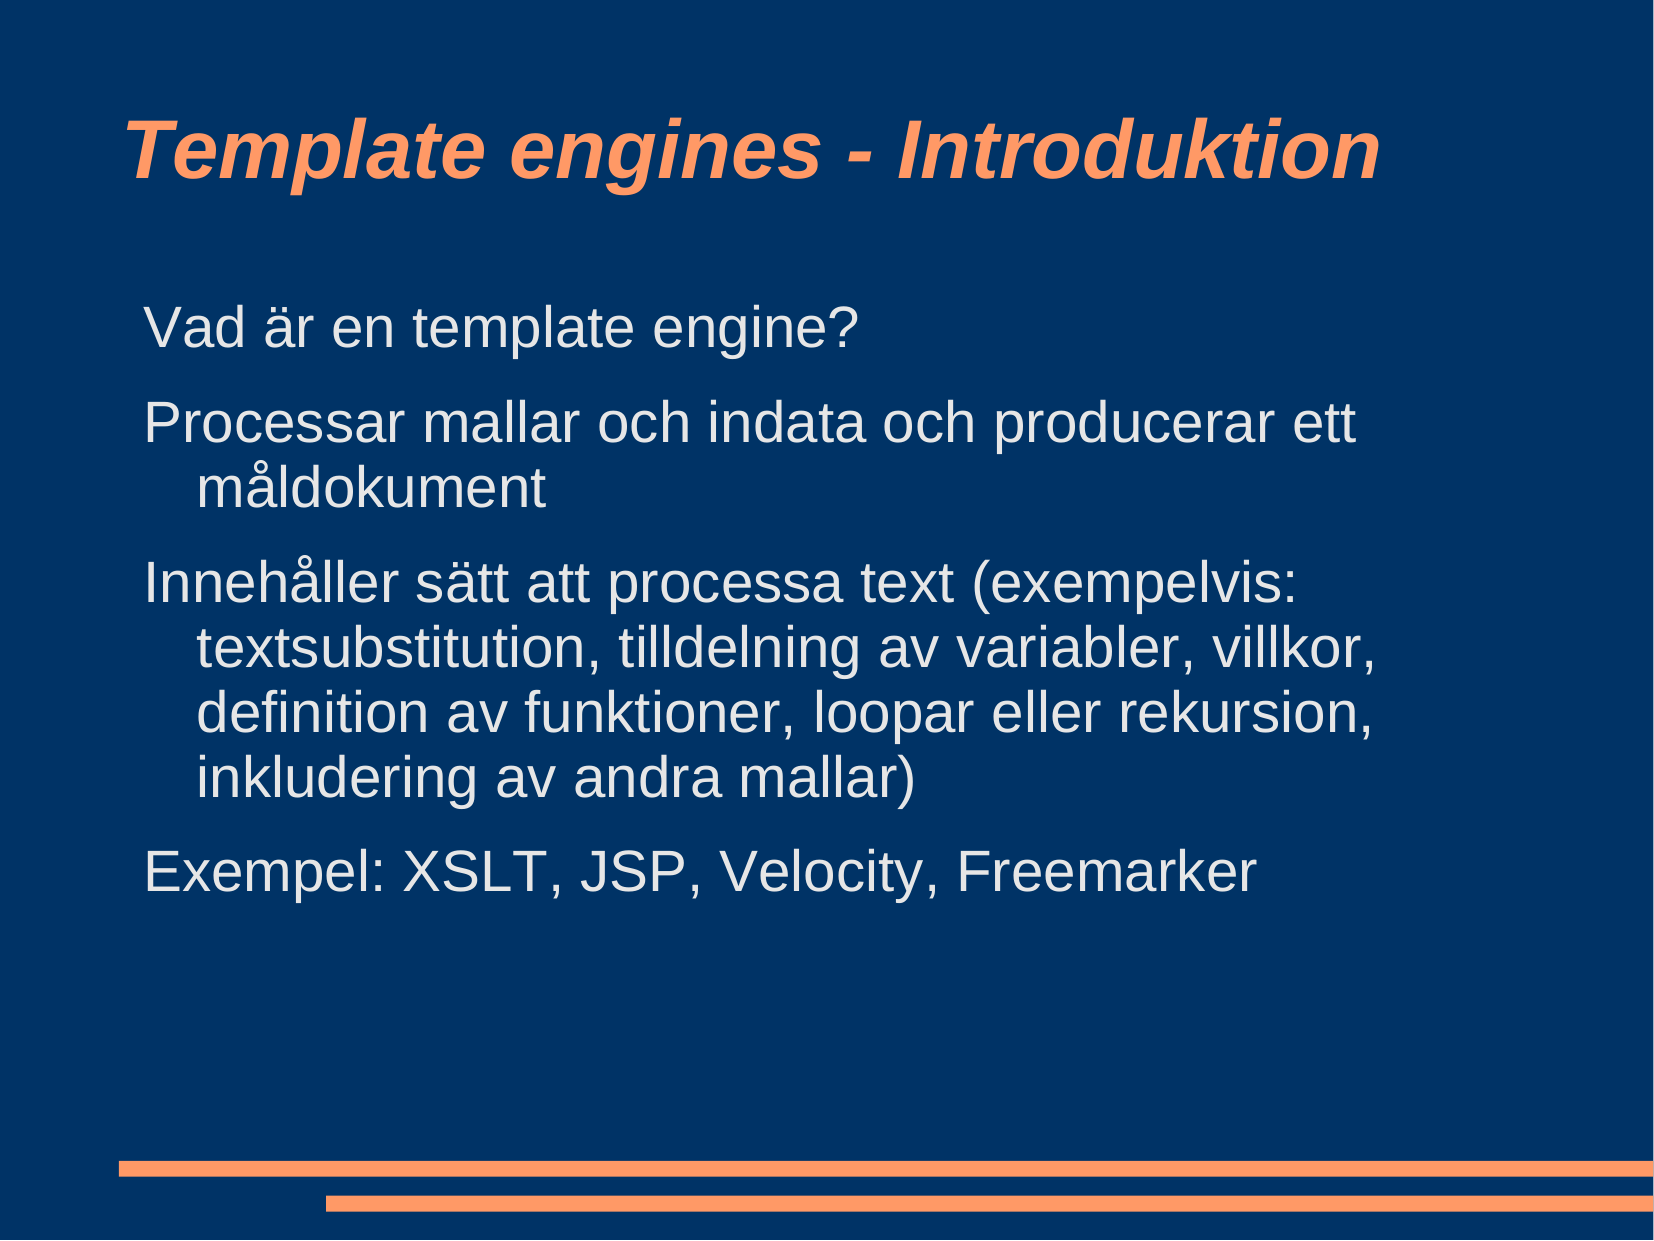

# Template engines - Introduktion
Vad är en template engine?
Processar mallar och indata och producerar ett måldokument
Innehåller sätt att processa text (exempelvis: textsubstitution, tilldelning av variabler, villkor, definition av funktioner, loopar eller rekursion, inkludering av andra mallar)
Exempel: XSLT, JSP, Velocity, Freemarker